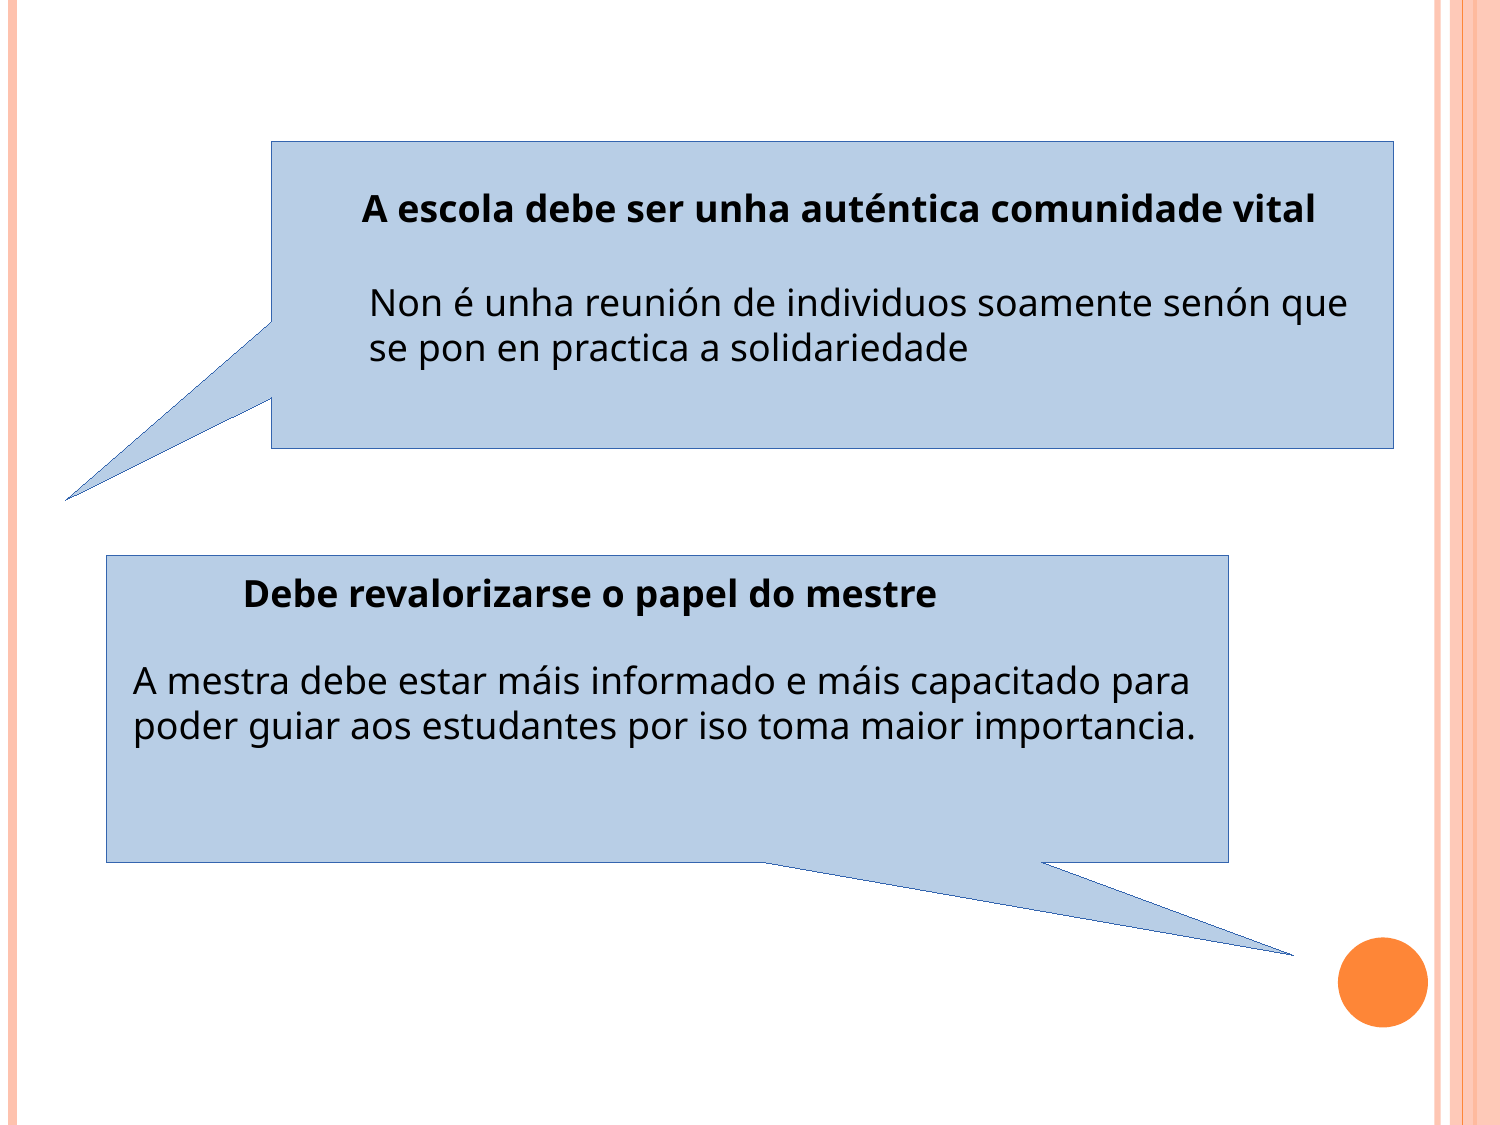

A escola debe ser unha auténtica comunidade vital
Non é unha reunión de individuos soamente senón que se pon en practica a solidariedade
Debe revalorizarse o papel do mestre
A mestra debe estar máis informado e máis capacitado para poder guiar aos estudantes por iso toma maior importancia.